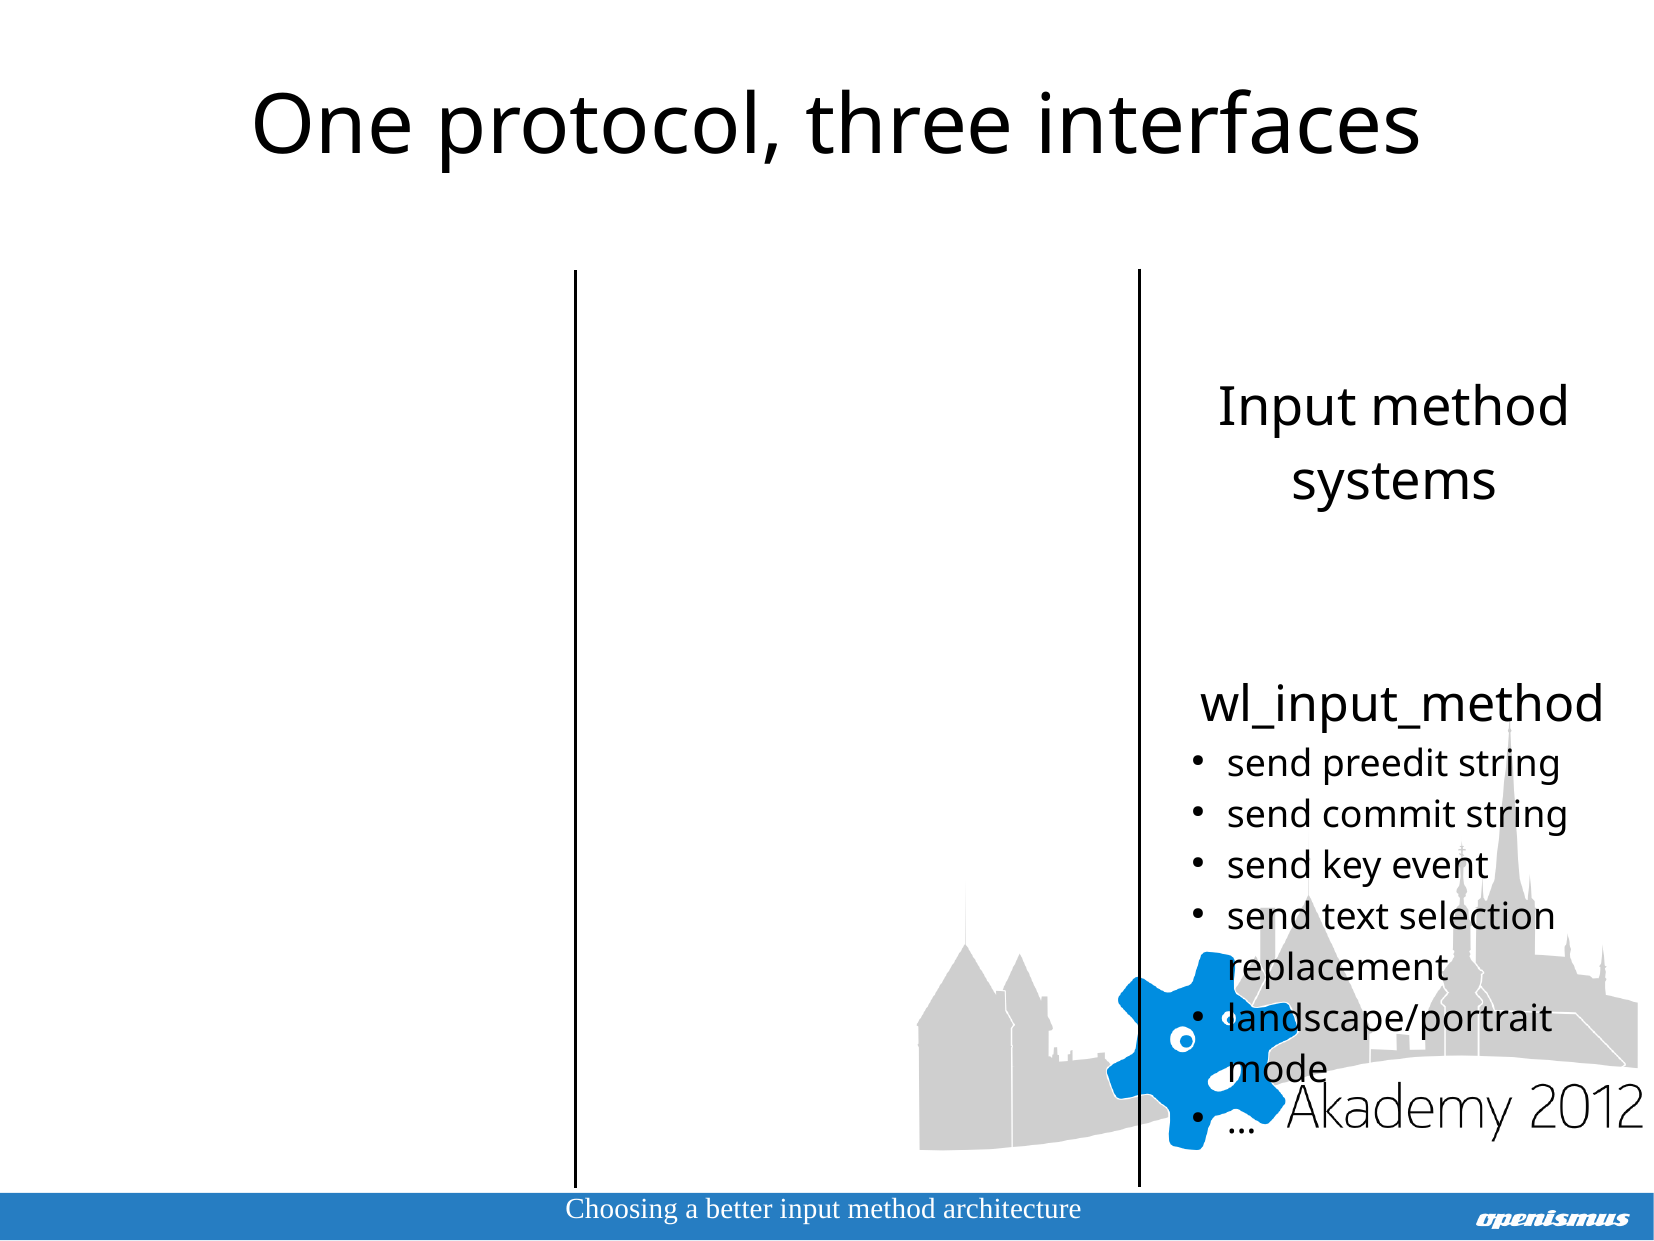

One protocol, three interfaces
Input method systems
wl_input_method
send preedit string
send commit string
send key event
send text selection replacement
landscape/portrait mode
…